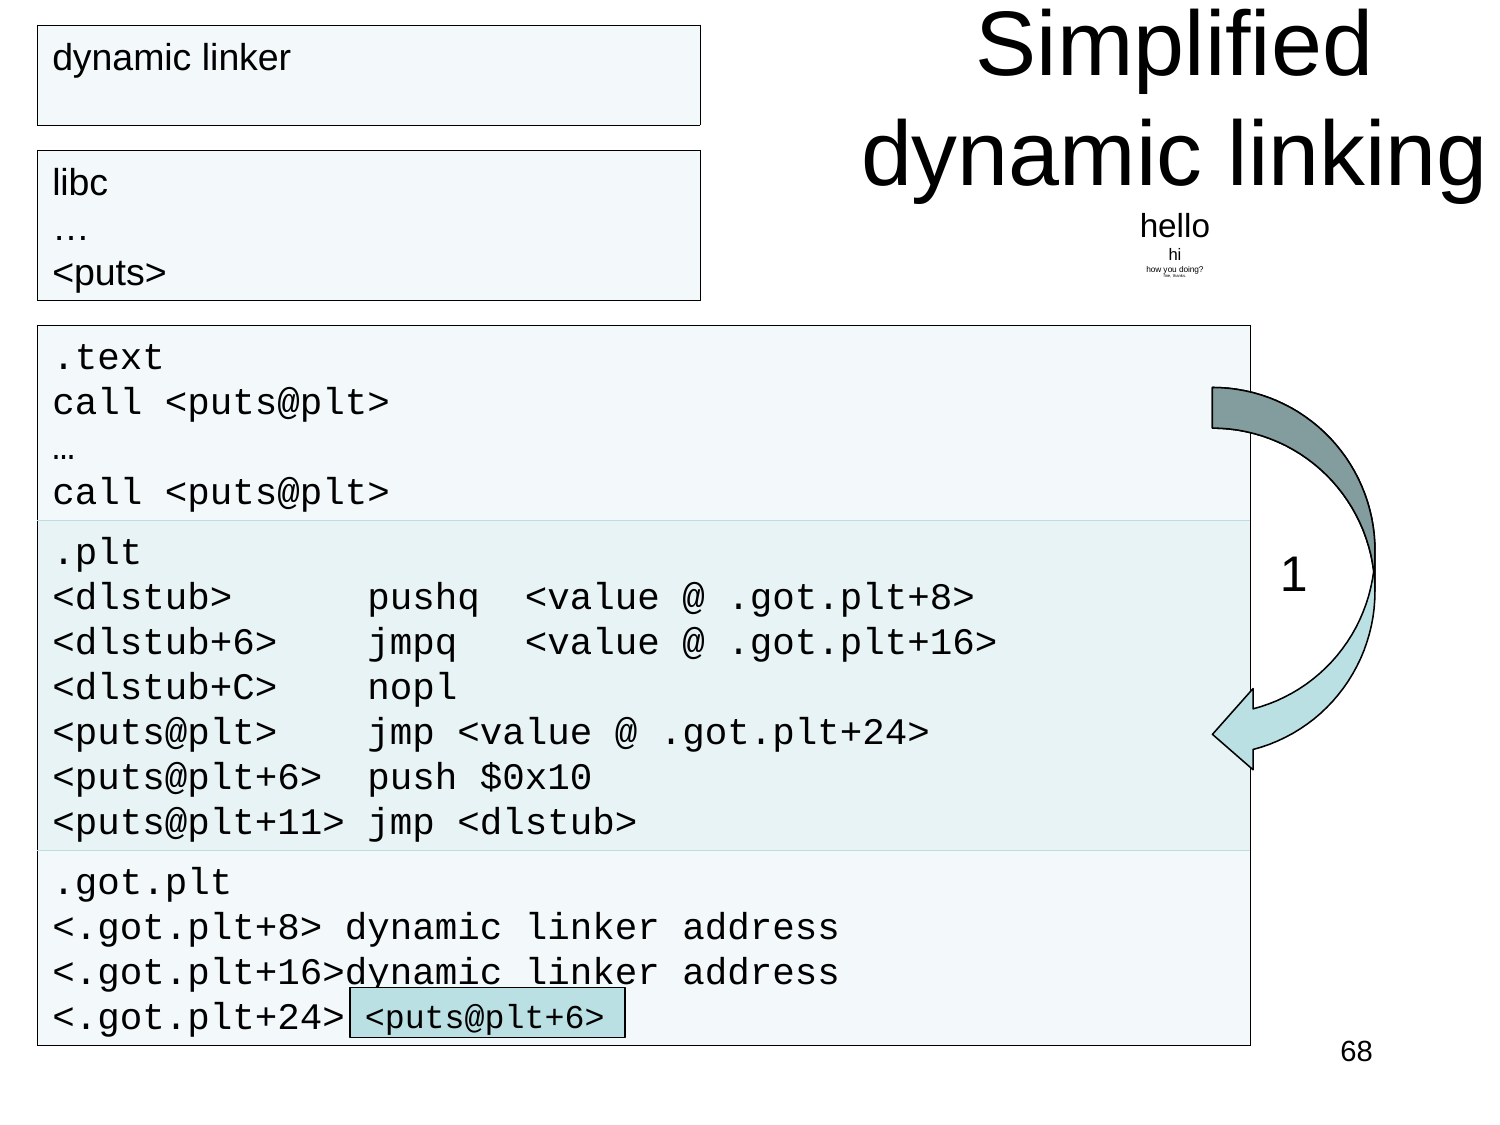

# Simplified dynamic linking hello hi how you doing? fine, thanks.
| dynamic linker |
| --- |
| libc … <puts> |
| --- |
| .text call <puts@plt> … call <puts@plt> |
| --- |
| .plt <dlstub> pushq <value @ .got.plt+8> <dlstub+6> jmpq <value @ .got.plt+16> <dlstub+C> nopl <puts@plt> jmp <value @ .got.plt+24> <puts@plt+6> push $0x10 <puts@plt+11> jmp <dlstub> |
| .got.plt <.got.plt+8> dynamic linker address <.got.plt+16>dynamic linker address <.got.plt+24> |
1
<puts@plt+6>